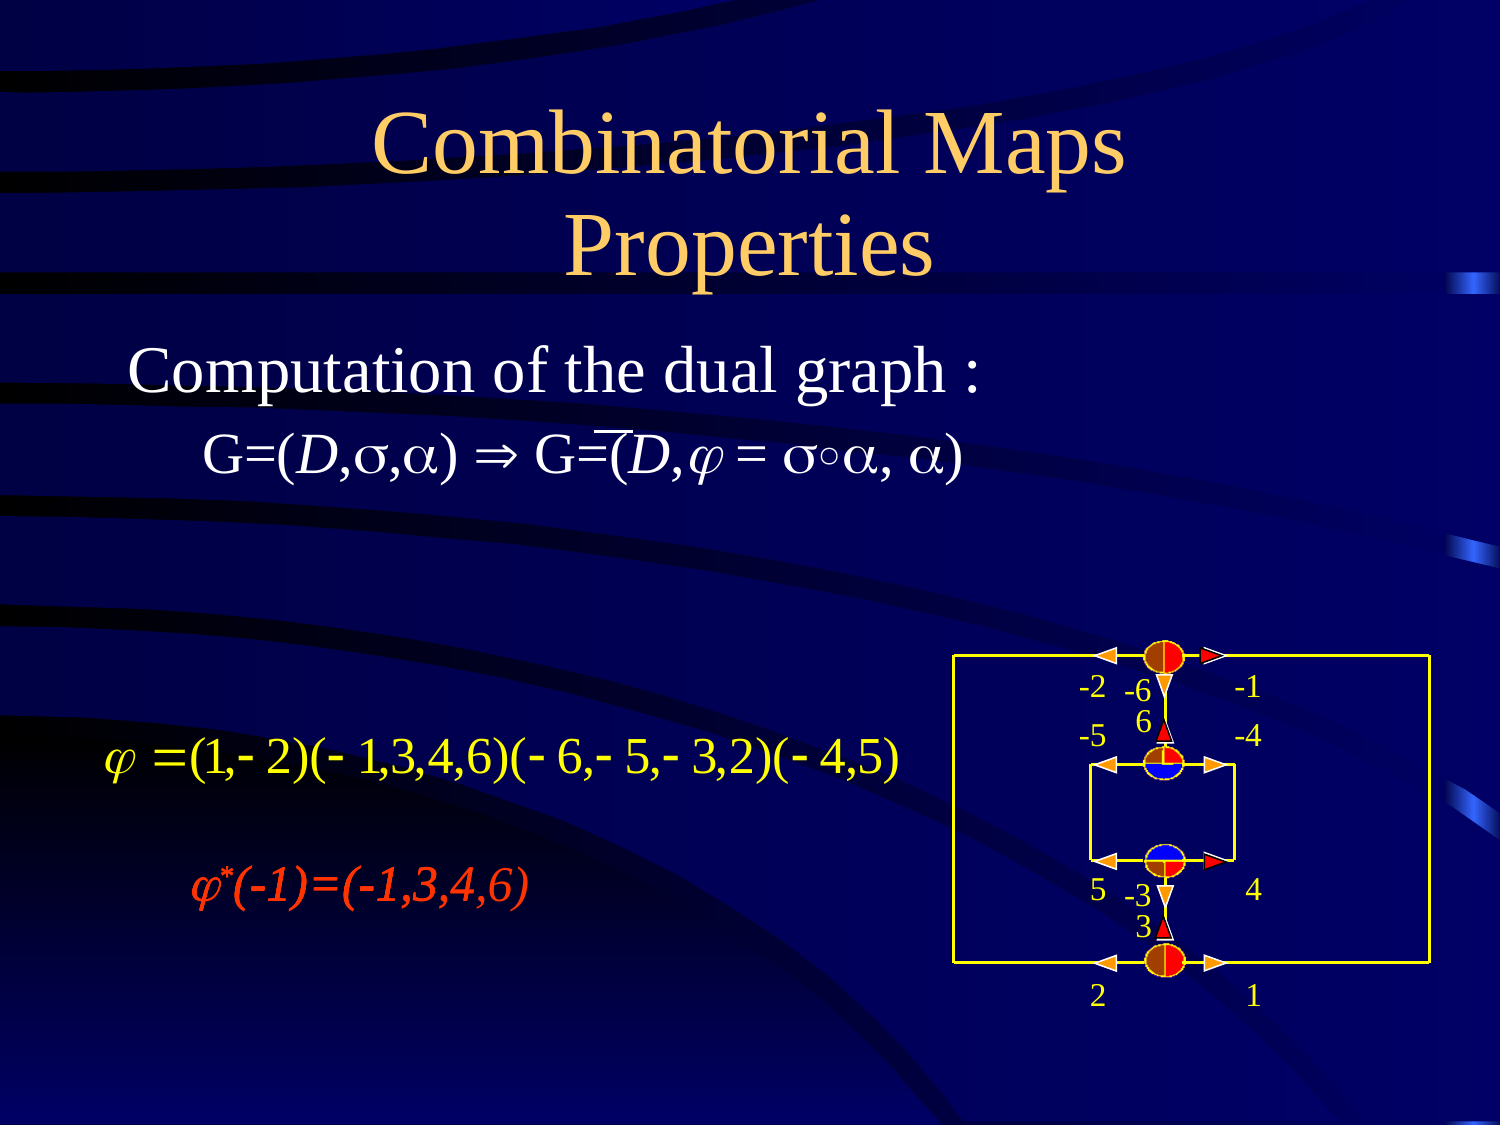

# Combinatorial Maps Properties
Computation of the dual graph :
G=(D,,)  G=(D, = , )
-2
-1
-6
6
-5
-4
*(-1)=(-1,3,4
*(-1)=(-1,3
*(-1)=(-1,
*(-1)=(-1,3,4,6)
5
4
-3
3
2
1